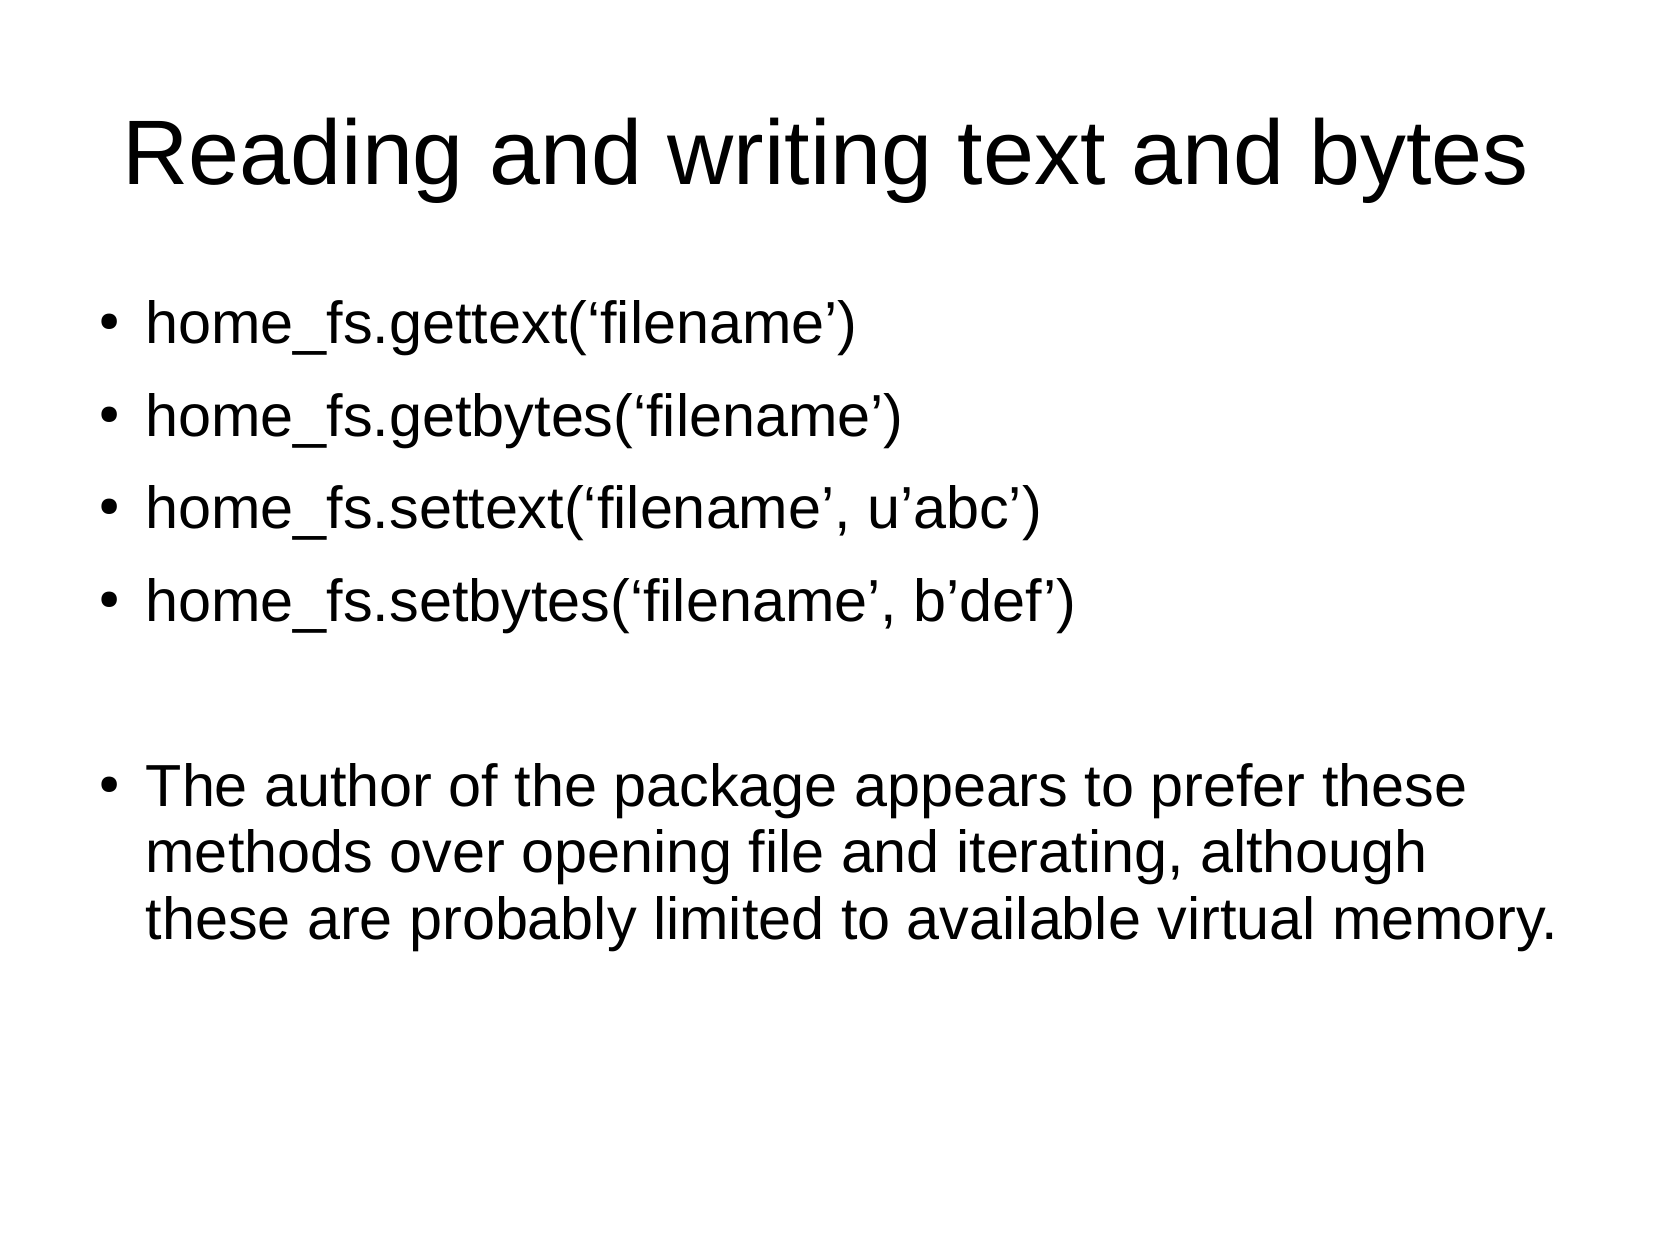

# Reading and writing text and bytes
home_fs.gettext(‘filename’)
home_fs.getbytes(‘filename’)
home_fs.settext(‘filename’, u’abc’)
home_fs.setbytes(‘filename’, b’def’)
The author of the package appears to prefer these methods over opening file and iterating, although these are probably limited to available virtual memory.